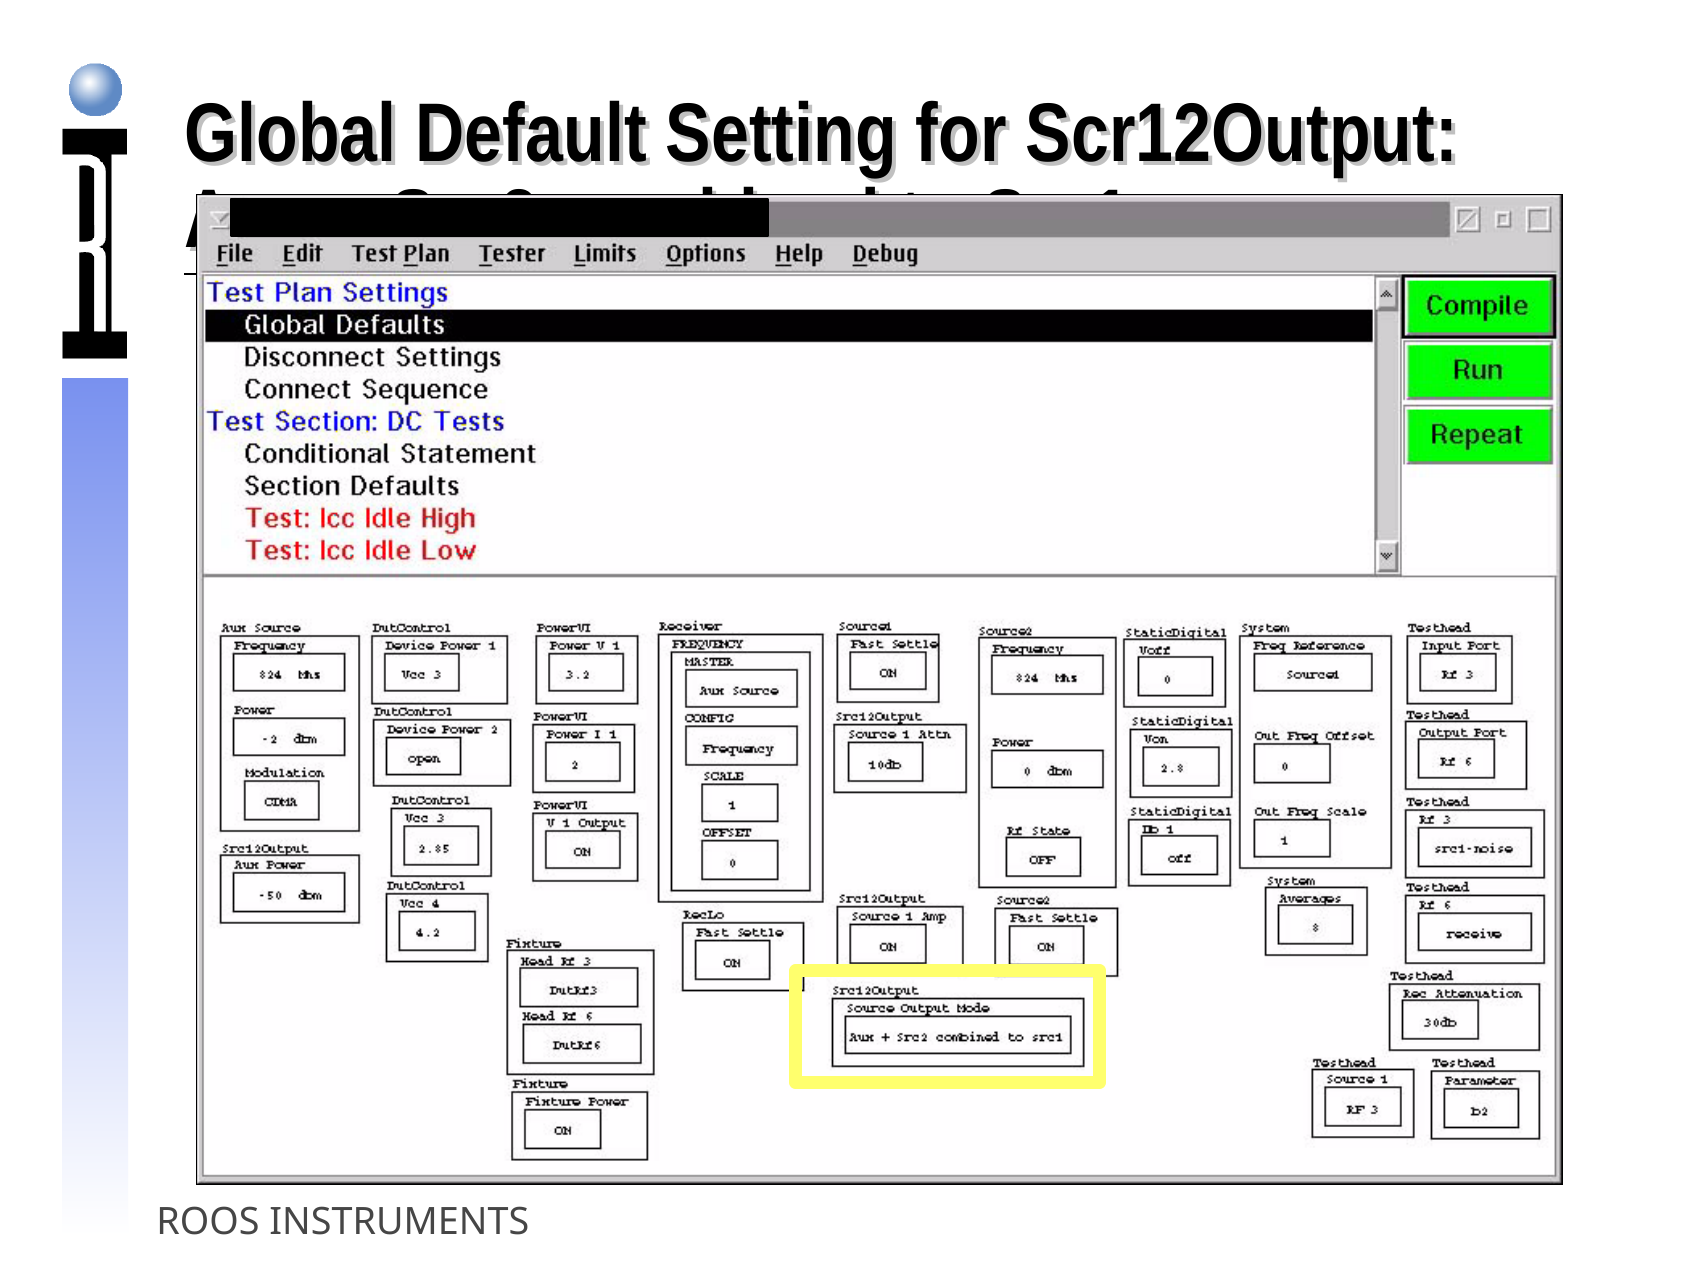

Global Default Setting for Scr12Output:
Aux + Src2 combined to Src1